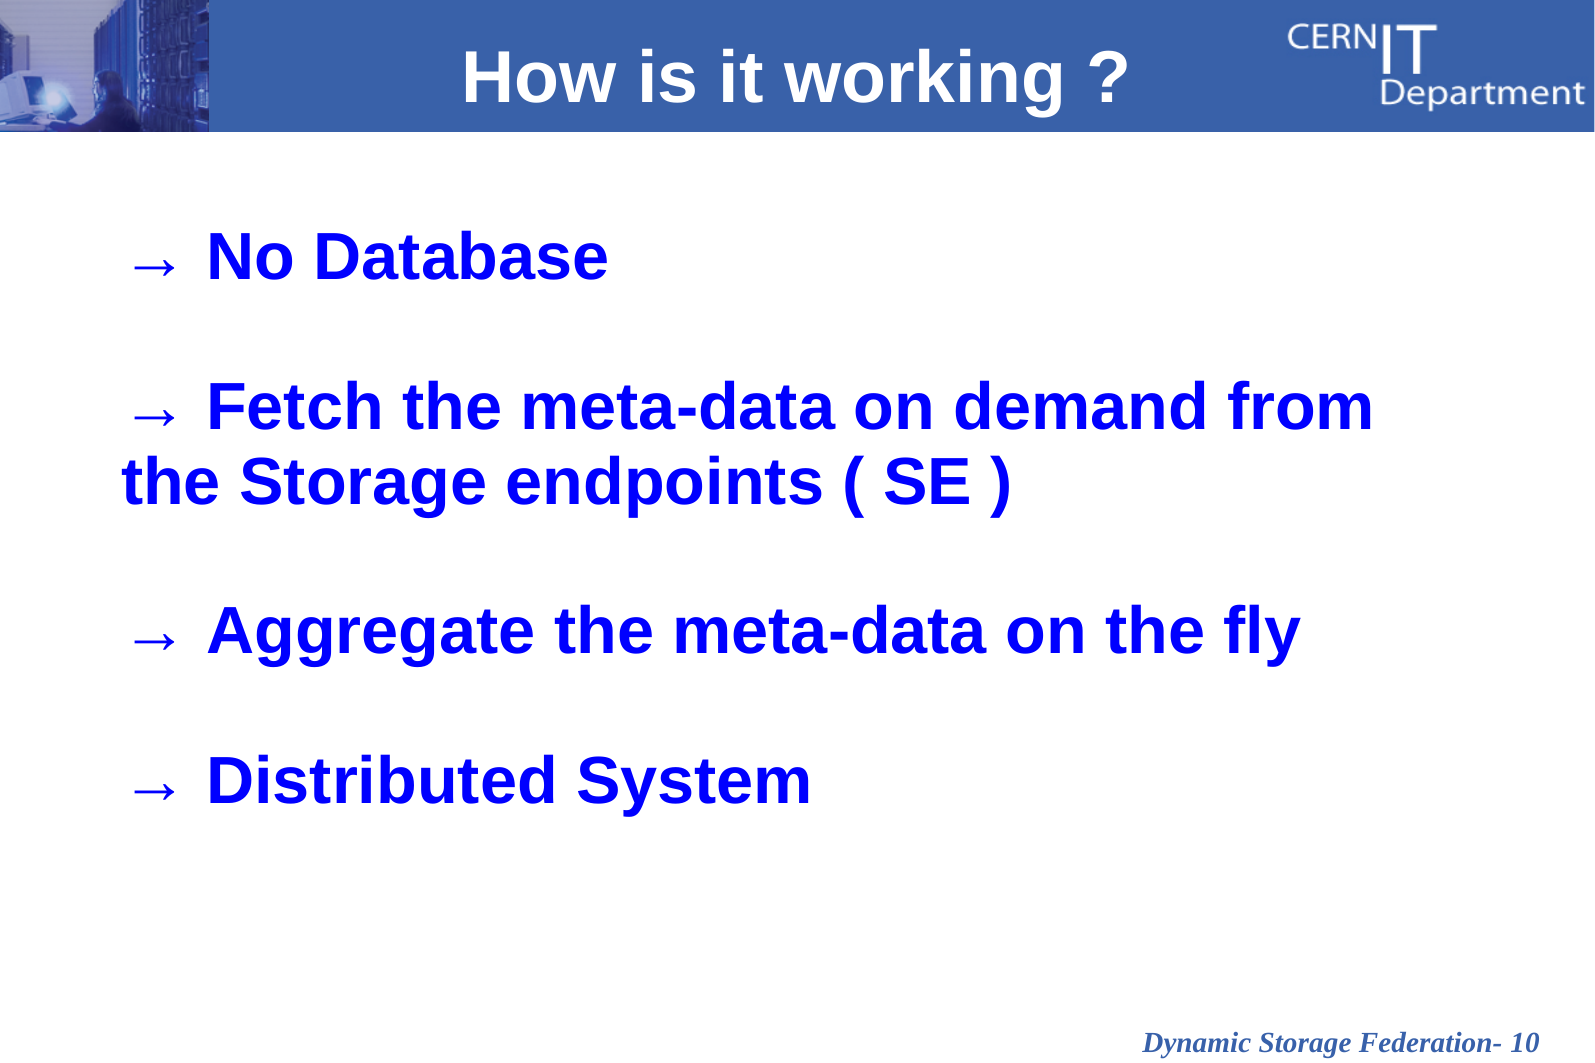

# How is it working ?
→ No Database
→ Fetch the meta-data on demand from the Storage endpoints ( SE )
→ Aggregate the meta-data on the fly
→ Distributed System